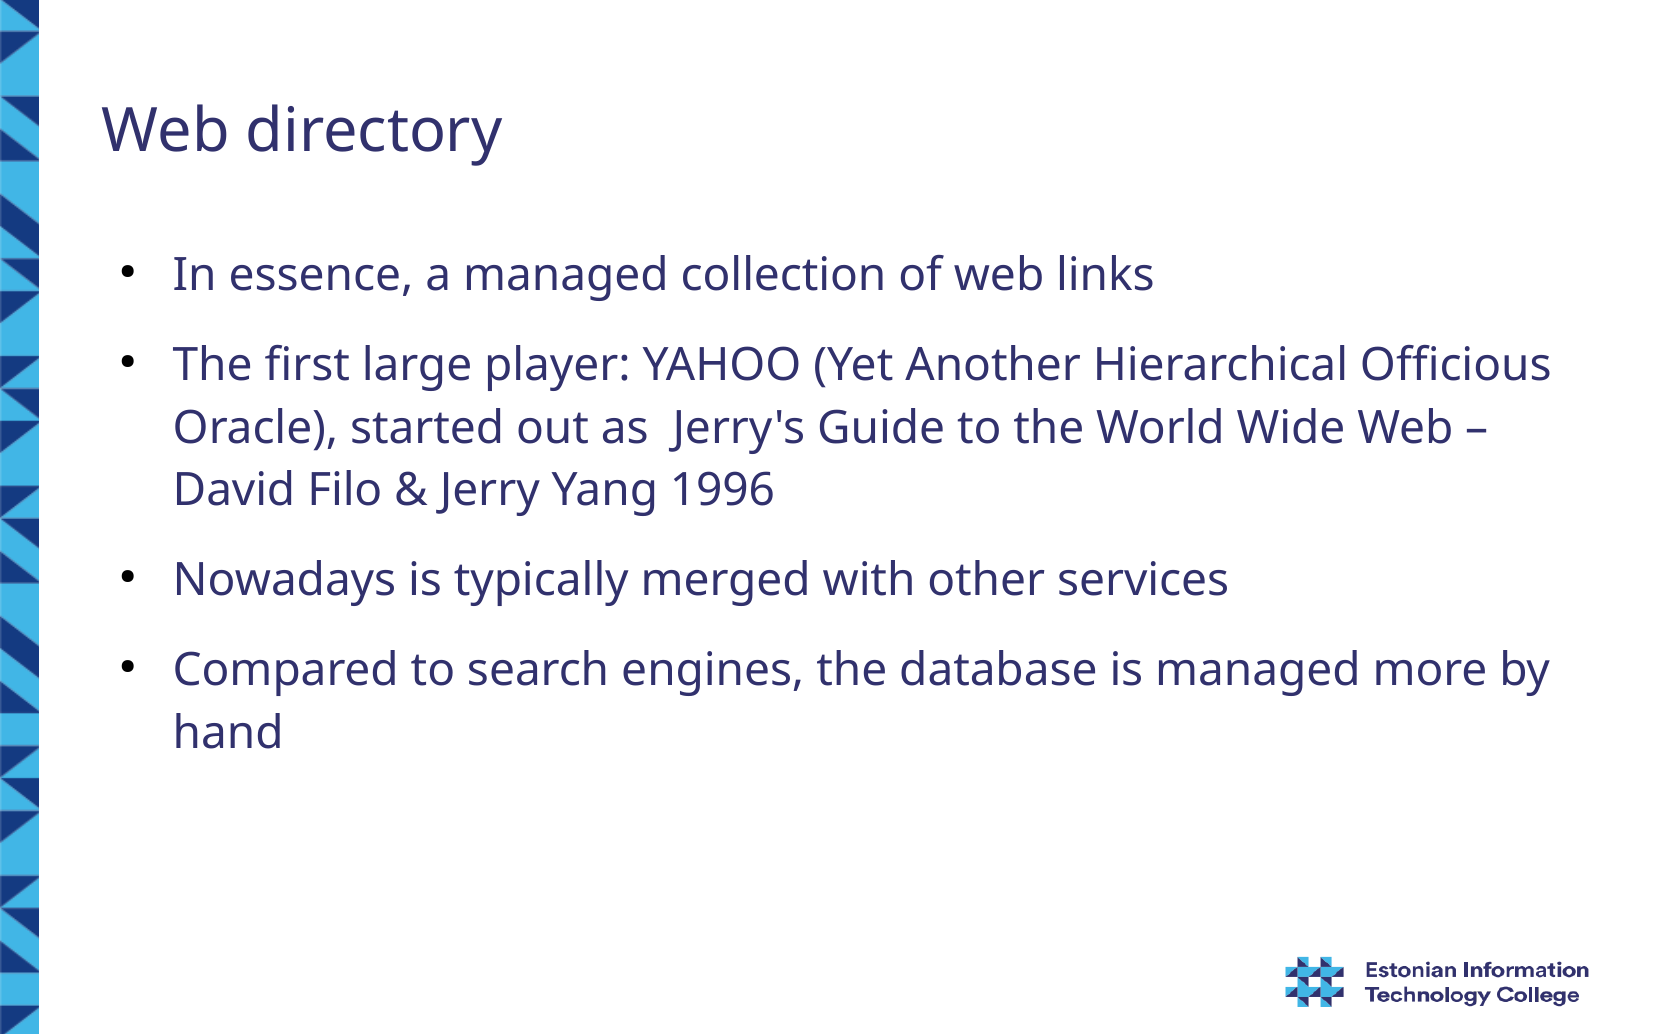

# Web directory
In essence, a managed collection of web links
The first large player: YAHOO (Yet Another Hierarchical Officious Oracle), started out as Jerry's Guide to the World Wide Web – David Filo & Jerry Yang 1996
Nowadays is typically merged with other services
Compared to search engines, the database is managed more by hand